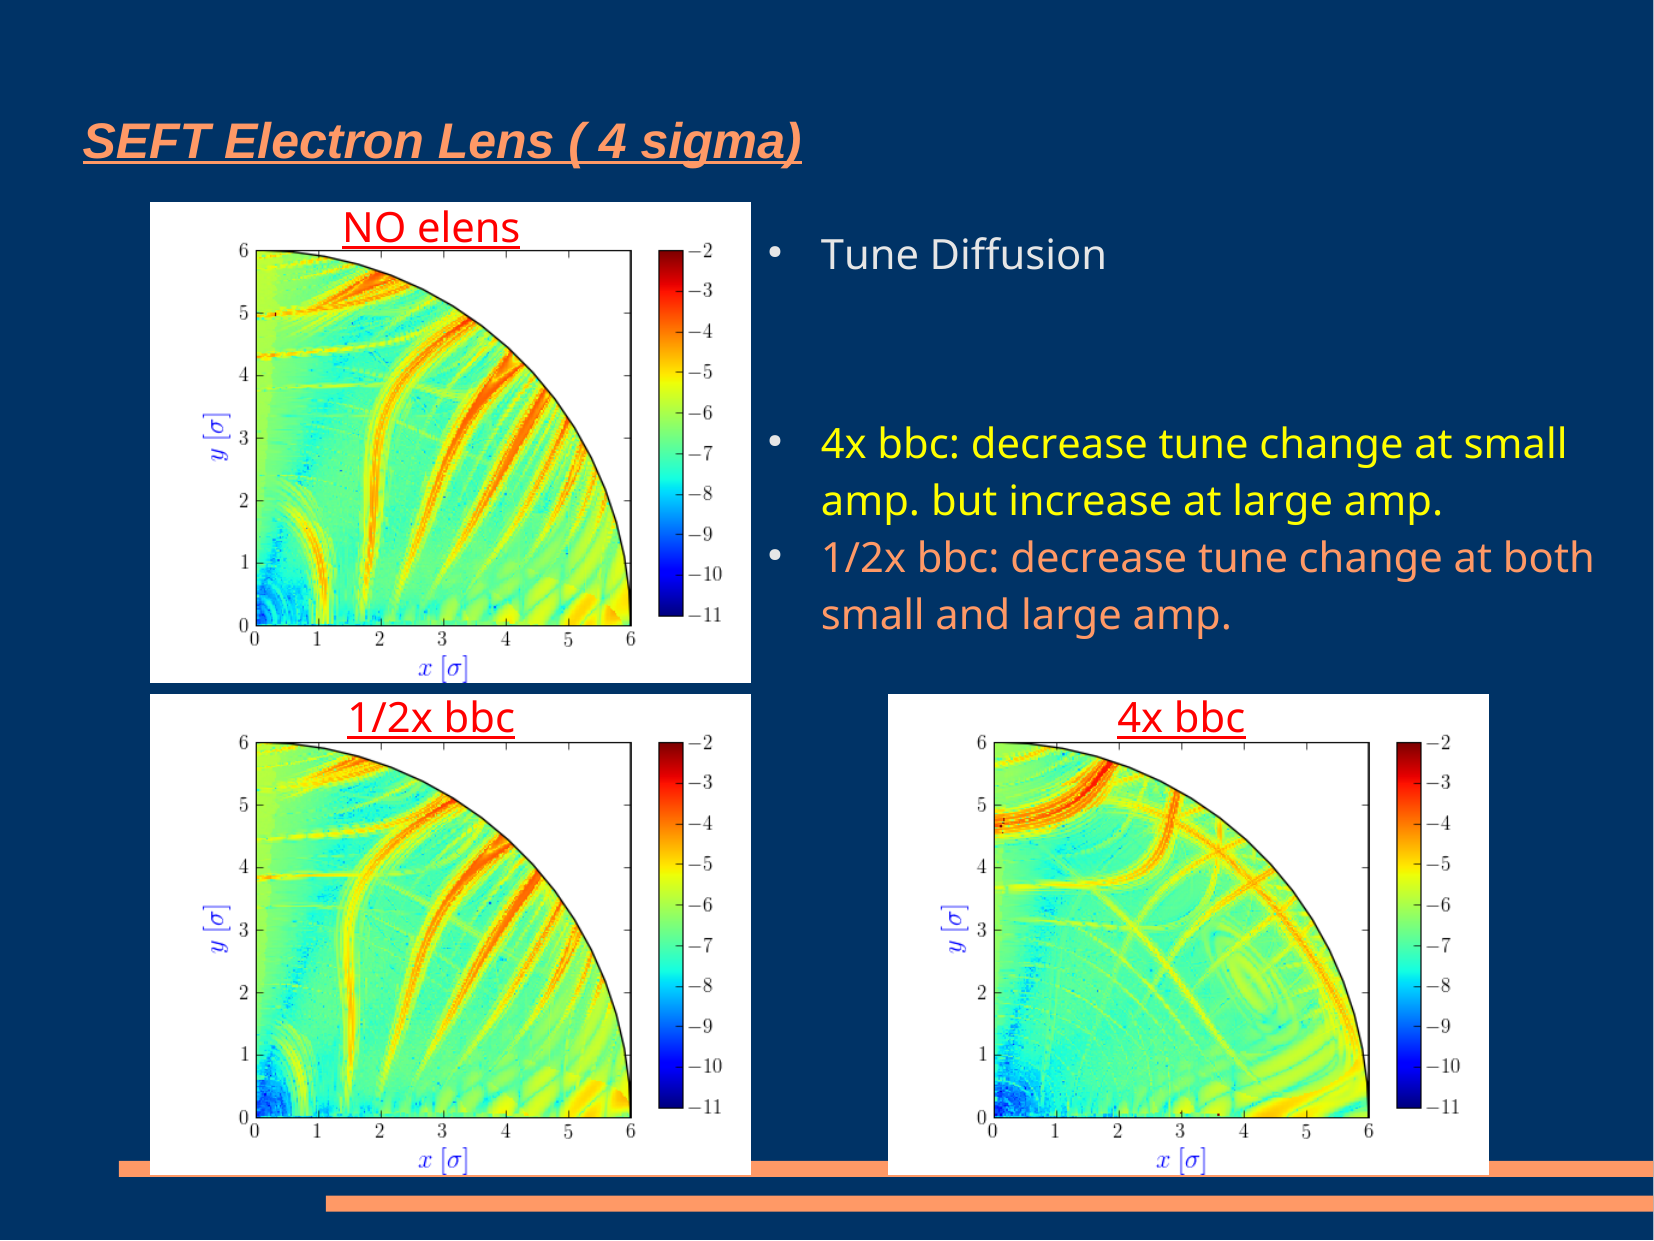

# SEFT Electron Lens ( 4 sigma)
NO elens
Tune Diffusion
4x bbc: decrease tune change at small amp. but increase at large amp.
1/2x bbc: decrease tune change at both small and large amp.
1/2x bbc
4x bbc